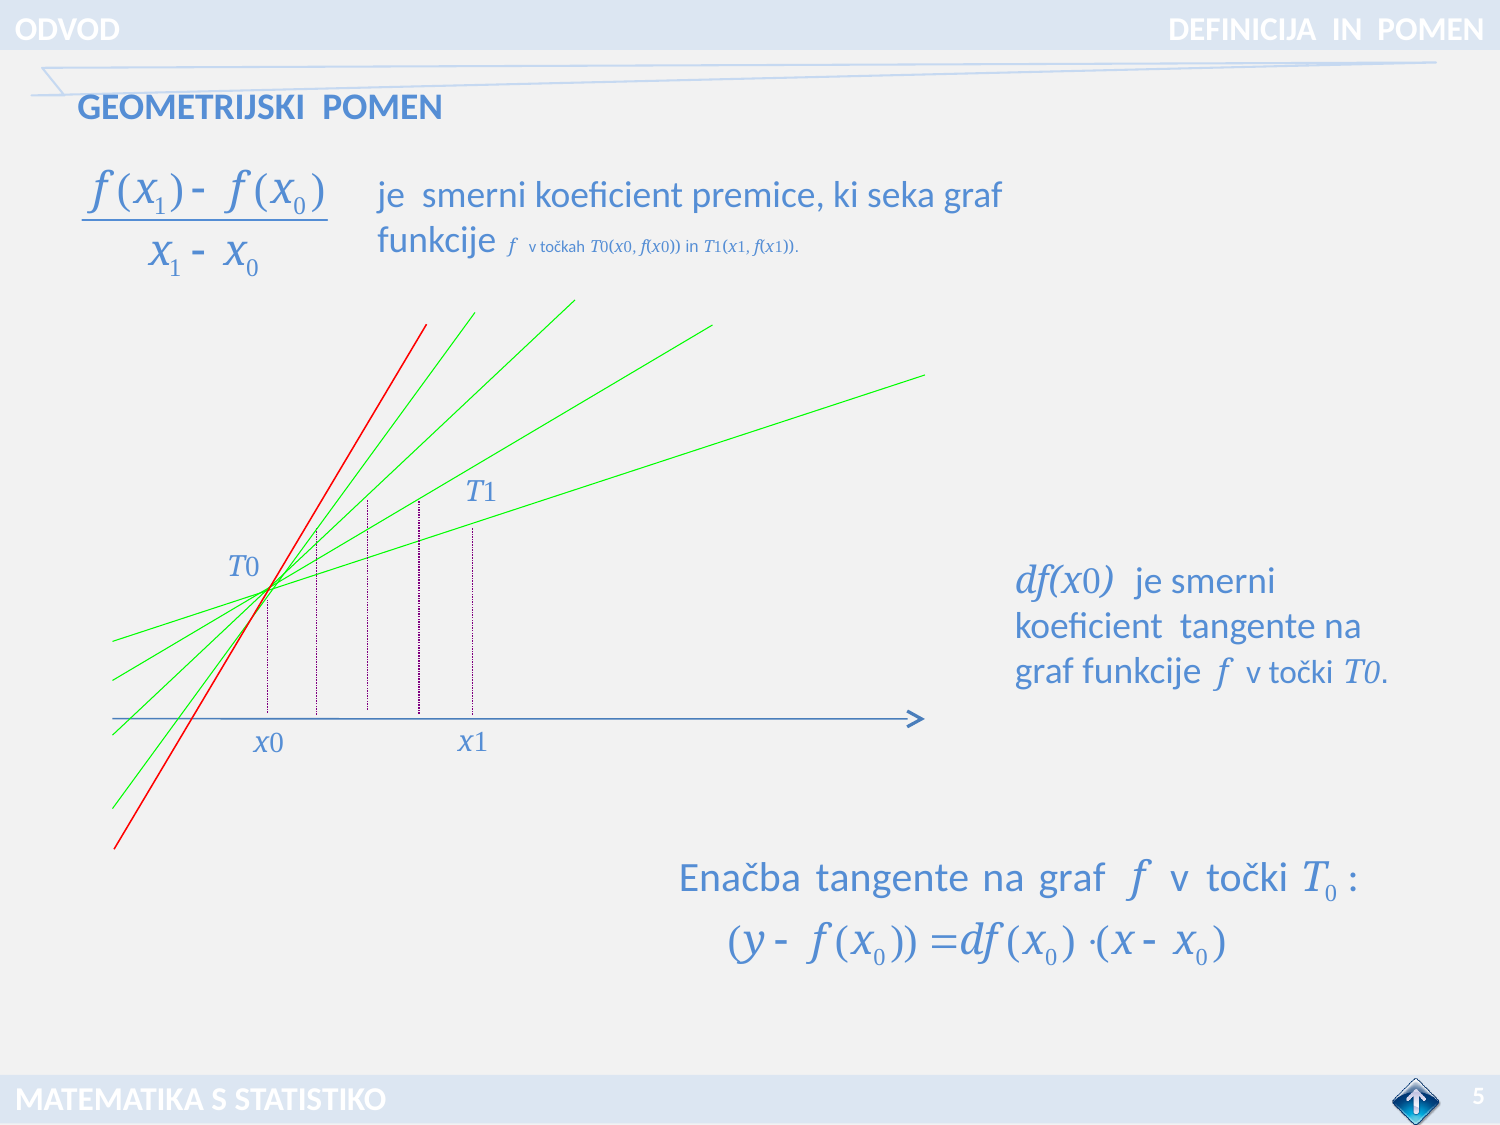

ODVOD
DEFINICIJA IN POMEN
GEOMETRIJSKI POMEN
je smerni koeficient premice, ki seka graf funkcije f v točkah T0(x0, f(x0)) in T1(x1, f(x1)).
T1
T0
df(x0) je smerni koeficient tangente na graf funkcije f v točki T0.
x1
x0
MATEMATIKA S STATISTIKO